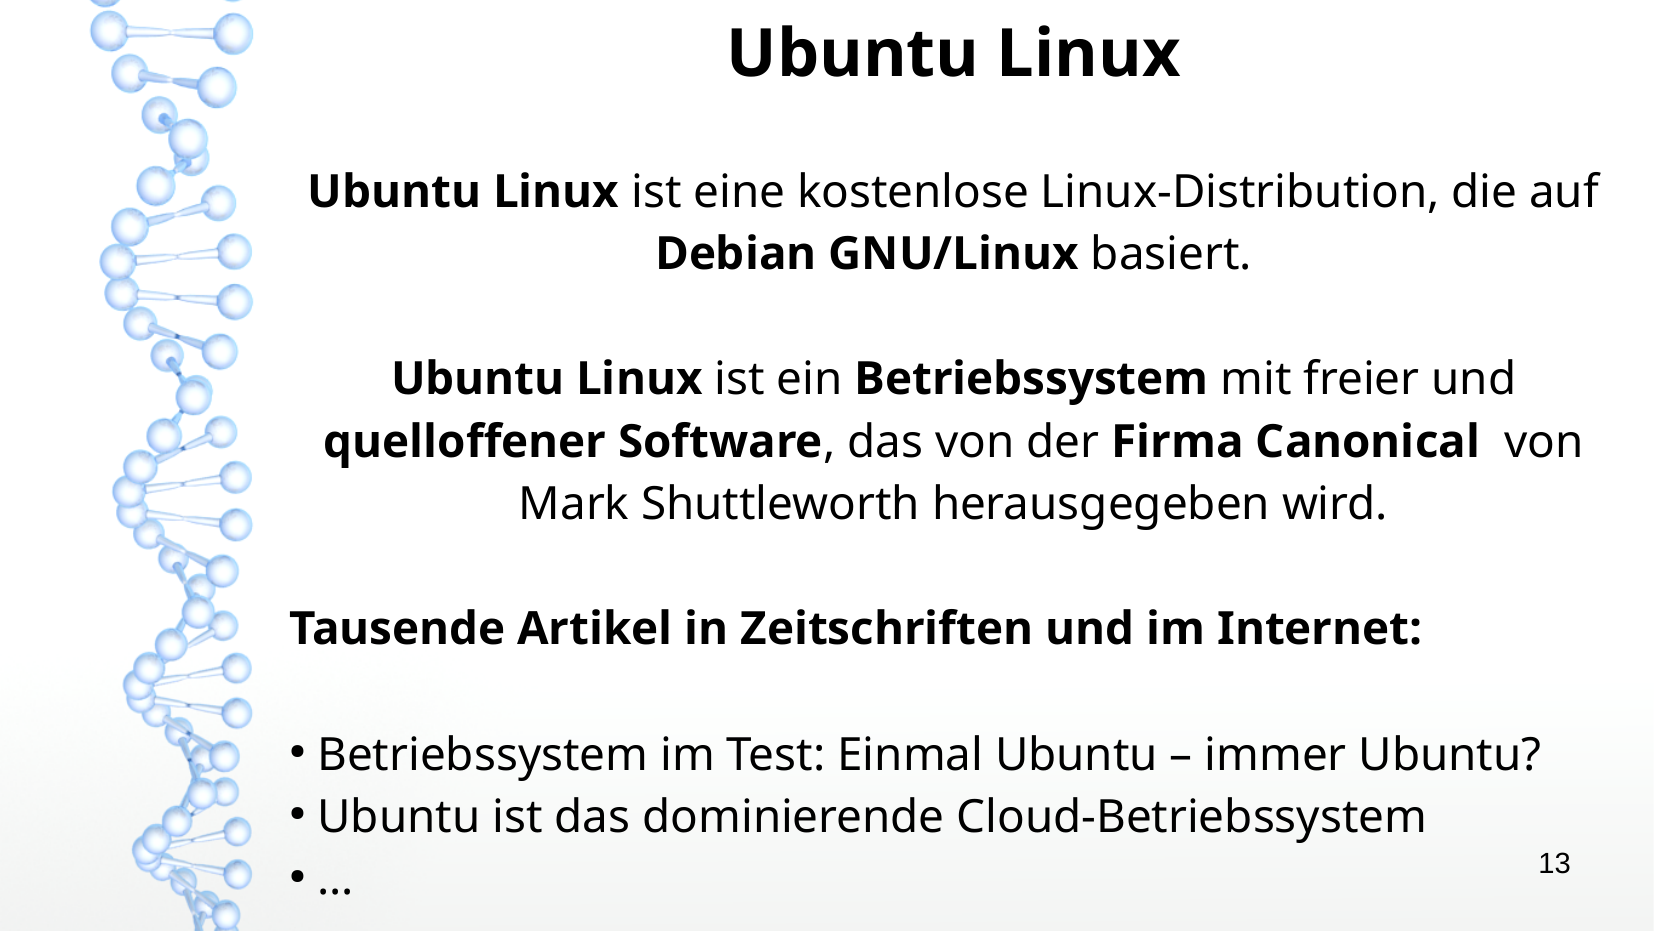

# Ubuntu Linux
Ubuntu Linux ist eine kostenlose Linux-Distribution, die auf Debian GNU/Linux basiert.
Ubuntu Linux ist ein Betriebssystem mit freier und quelloffener Software, das von der Firma Canonical von Mark Shuttleworth herausgegeben wird.
Tausende Artikel in Zeitschriften und im Internet:
 Betriebssystem im Test: Einmal Ubuntu – immer Ubuntu?
 Ubuntu ist das dominierende Cloud-Betriebssystem
 …
13